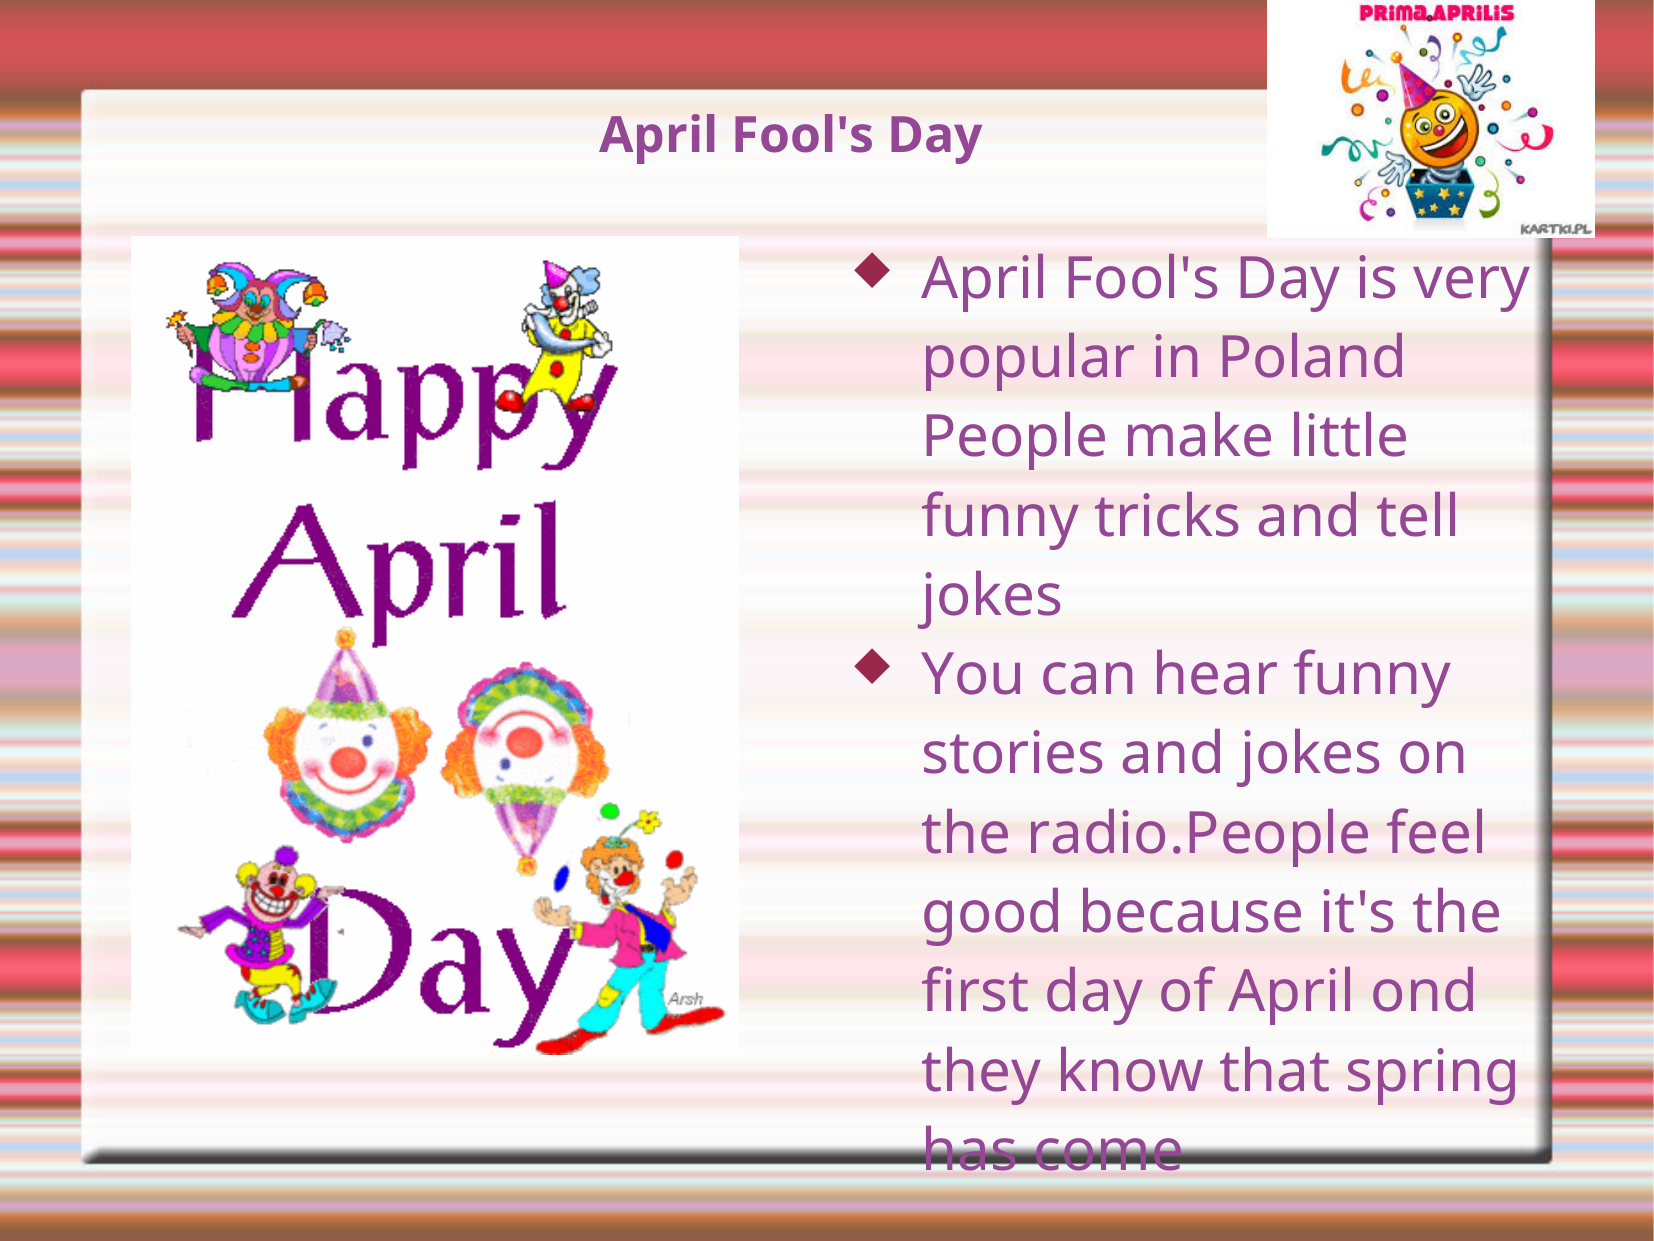

April Fool's Day
# April Fool's Day is very popular in Poland People make little funny tricks and tell jokes
You can hear funny stories and jokes on the radio.People feel good because it's the first day of April ond they know that spring has come